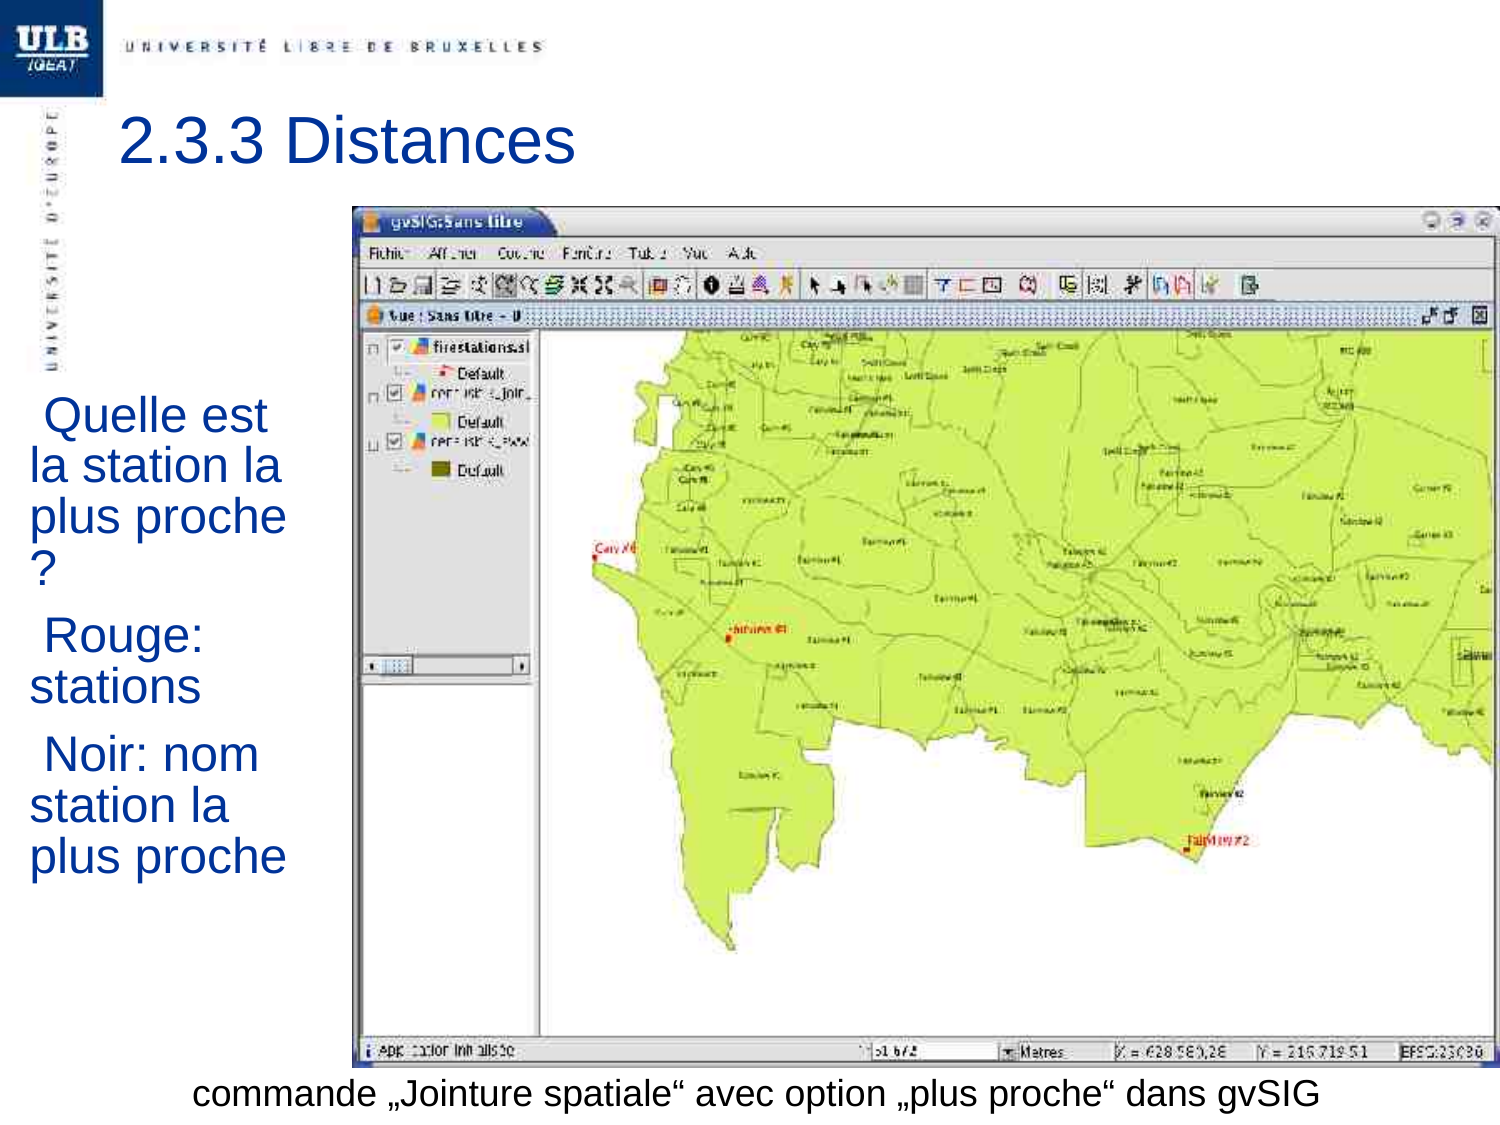

2.3.3 Distances
 Quelle est la station la plus proche ?
 Rouge: stations
 Noir: nom station la plus proche
commande „Jointure spatiale“ avec option „plus proche“ dans gvSIG